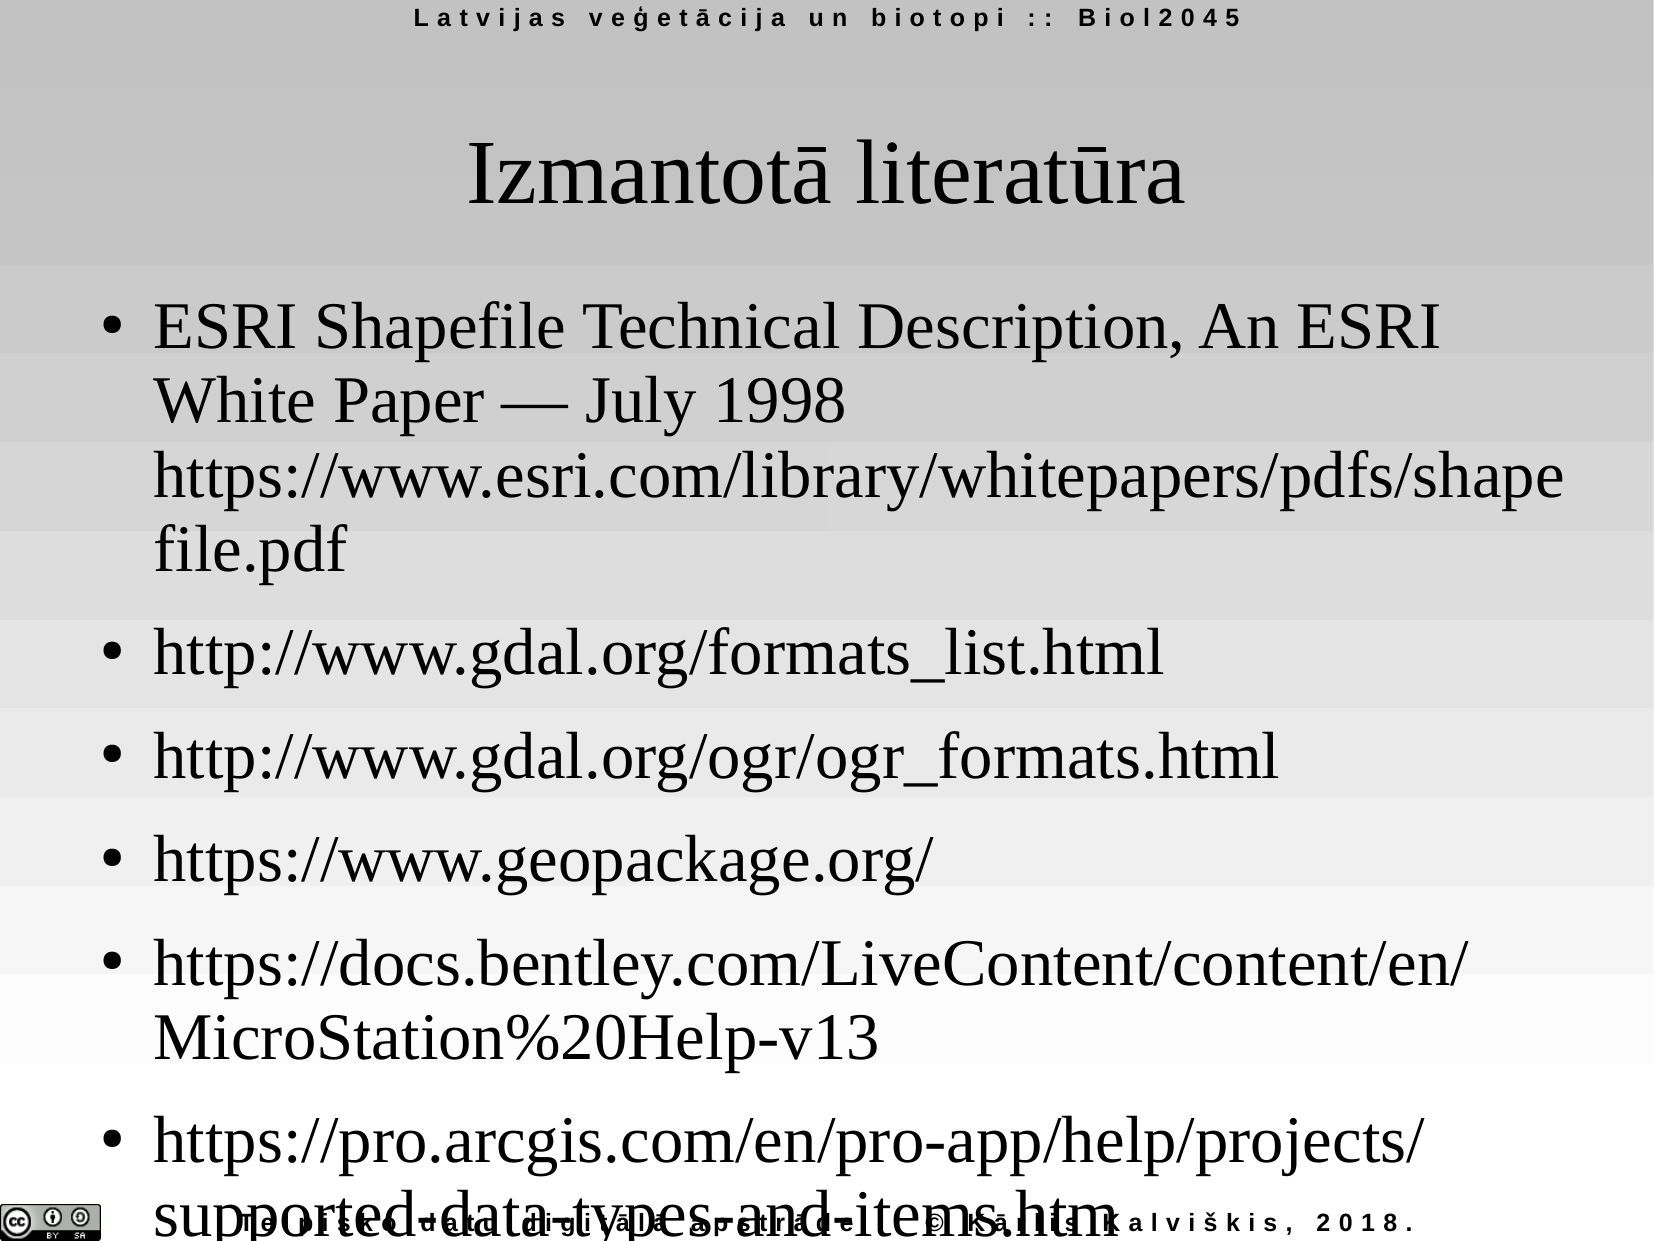

# Izmantotā literatūra
ESRI Shapefile Technical Description, An ESRI White Paper — July 1998
https://www.esri.com/library/whitepapers/pdfs/shapefile.pdf
http://www.gdal.org/formats_list.html
http://www.gdal.org/ogr/ogr_formats.html
https://www.geopackage.org/
https://docs.bentley.com/LiveContent/content/en/MicroStation%20Help-v13
https://pro.arcgis.com/en/pro-app/help/projects/supported-data-types-and-items.htm